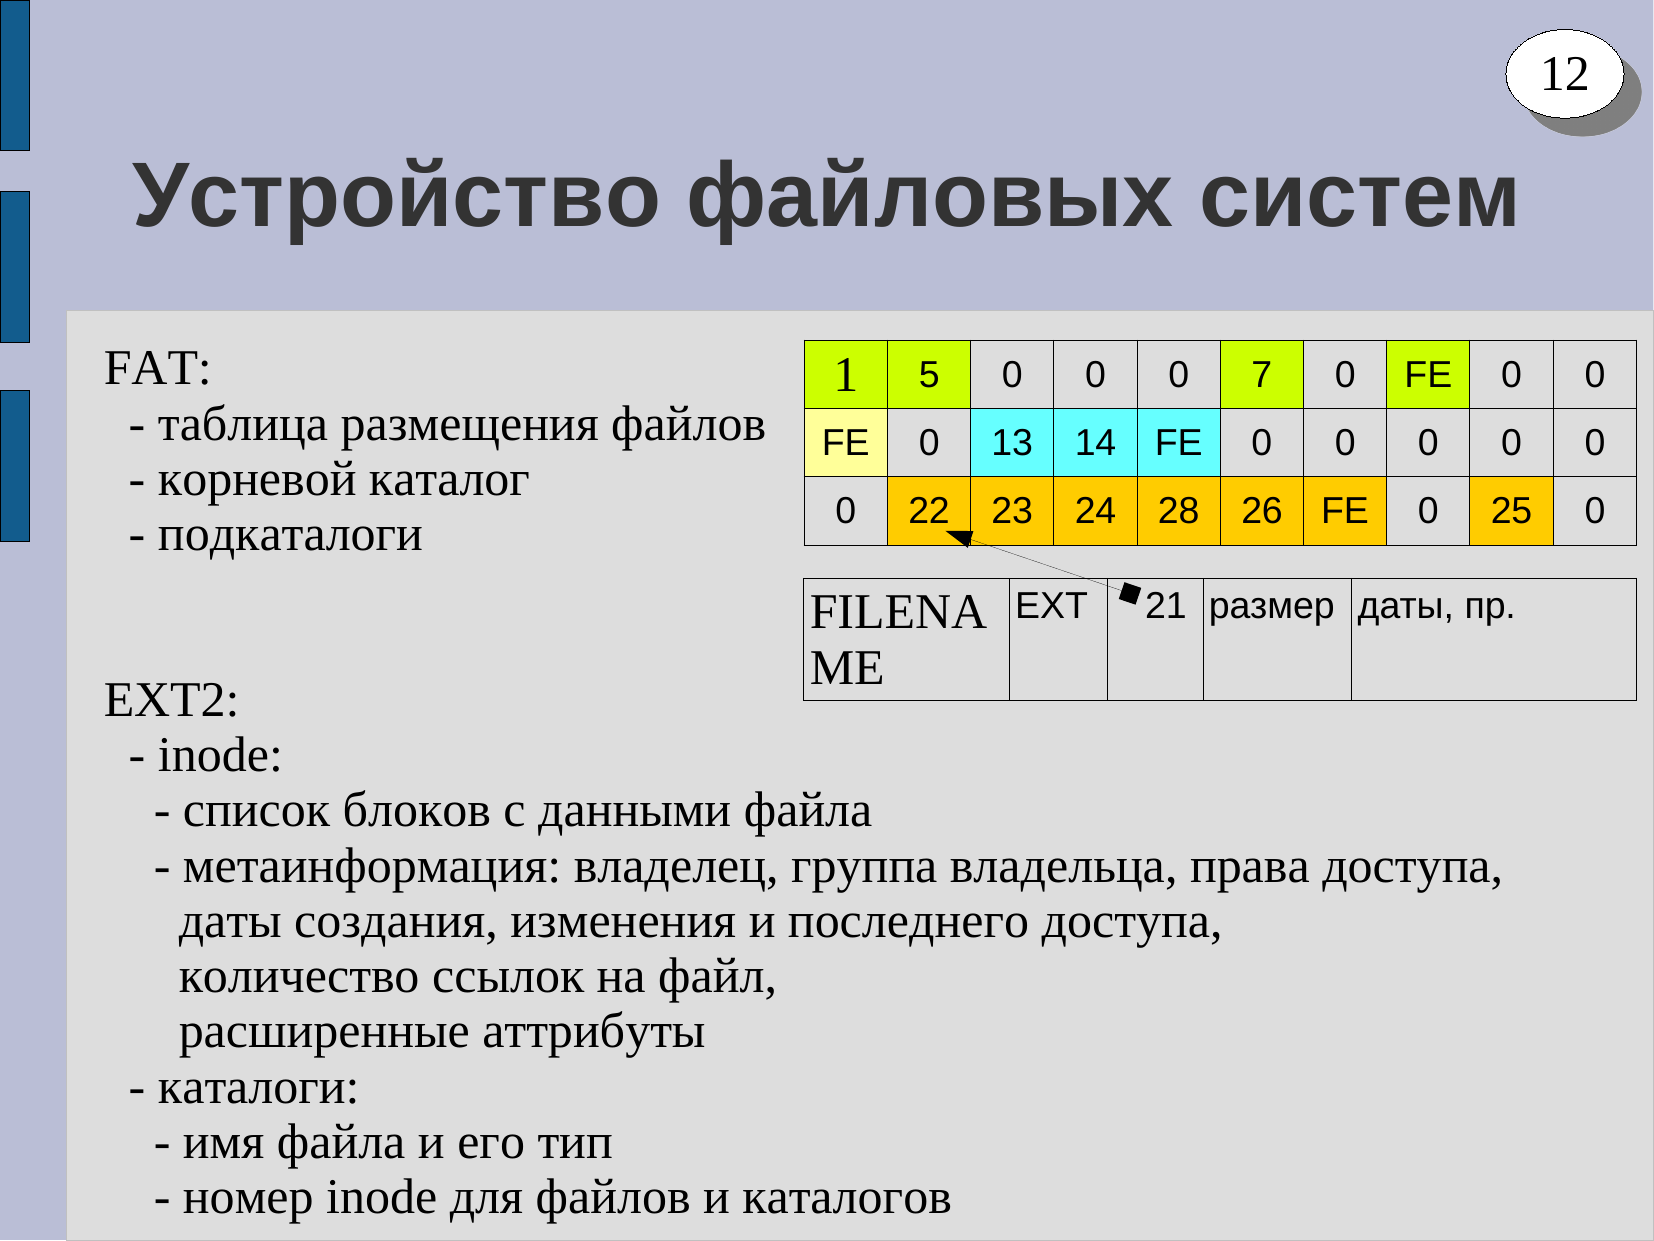

12
# Устройство файловых систем
FAT:
 - таблица размещения файлов
 - корневой каталог
 - подкаталоги
EXT2:
 - inode:
 - список блоков с данными файла
 - метаинформация: владелец, группа владельца, права доступа,
 даты создания, изменения и последнего доступа,
 количество ссылок на файл,
 расширенные аттрибуты
 - каталоги:
 - имя файла и его тип
 - номер inode для файлов и каталогов
| 1 | 5 | 0 | 0 | 0 | 7 | 0 | FE | 0 | 0 |
| --- | --- | --- | --- | --- | --- | --- | --- | --- | --- |
| FE | 0 | 13 | 14 | FE | 0 | 0 | 0 | 0 | 0 |
| 0 | 22 | 23 | 24 | 28 | 26 | FE | 0 | 25 | 0 |
| FILENAME | EXT | 21 | размер | даты, пр. |
| --- | --- | --- | --- | --- |